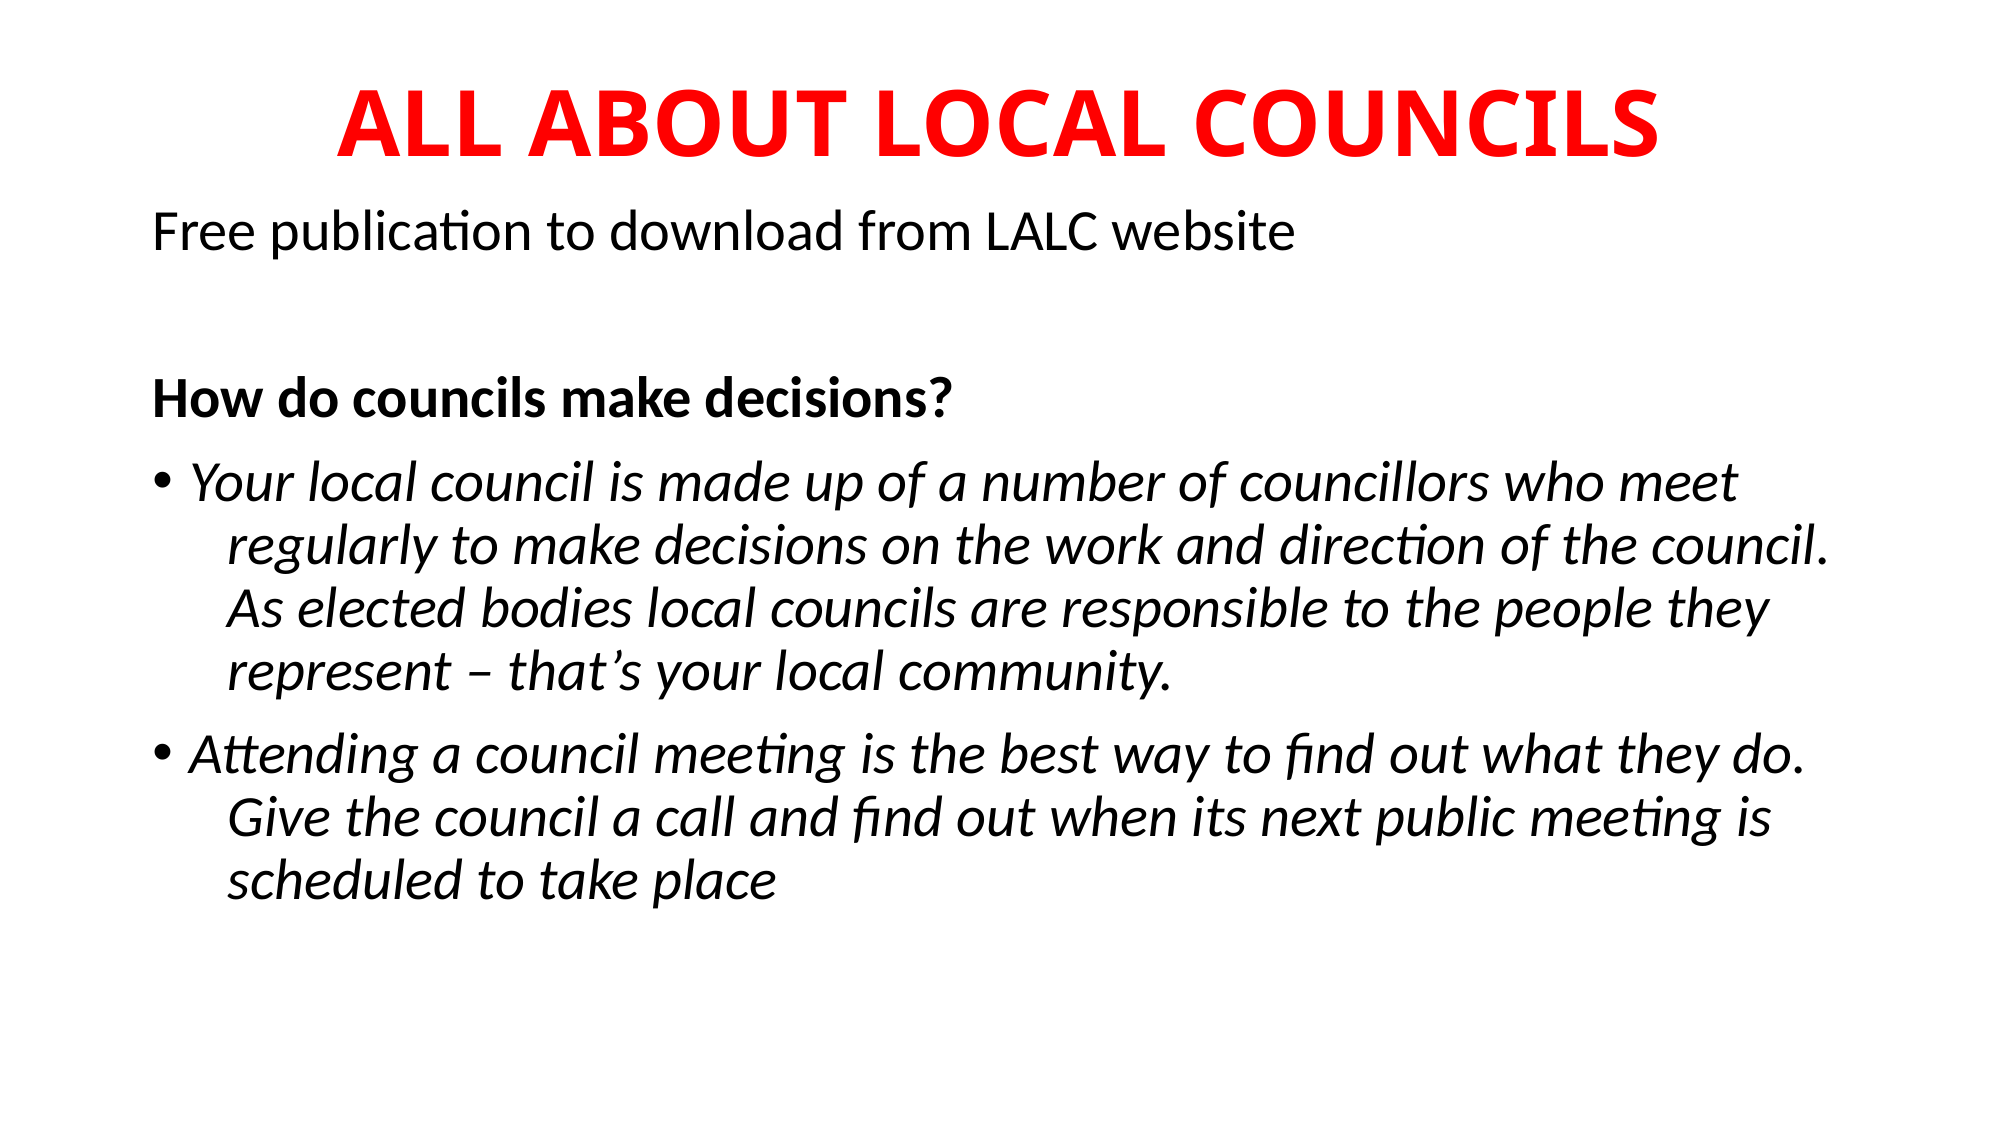

# ALL ABOUT LOCAL COUNCILS
Free publication to download from LALC website
How do councils make decisions?
Your local council is made up of a number of councillors who meet regularly to make decisions on the work and direction of the council. As elected bodies local councils are responsible to the people they represent – that’s your local community.
Attending a council meeting is the best way to find out what they do. Give the council a call and find out when its next public meeting is scheduled to take place